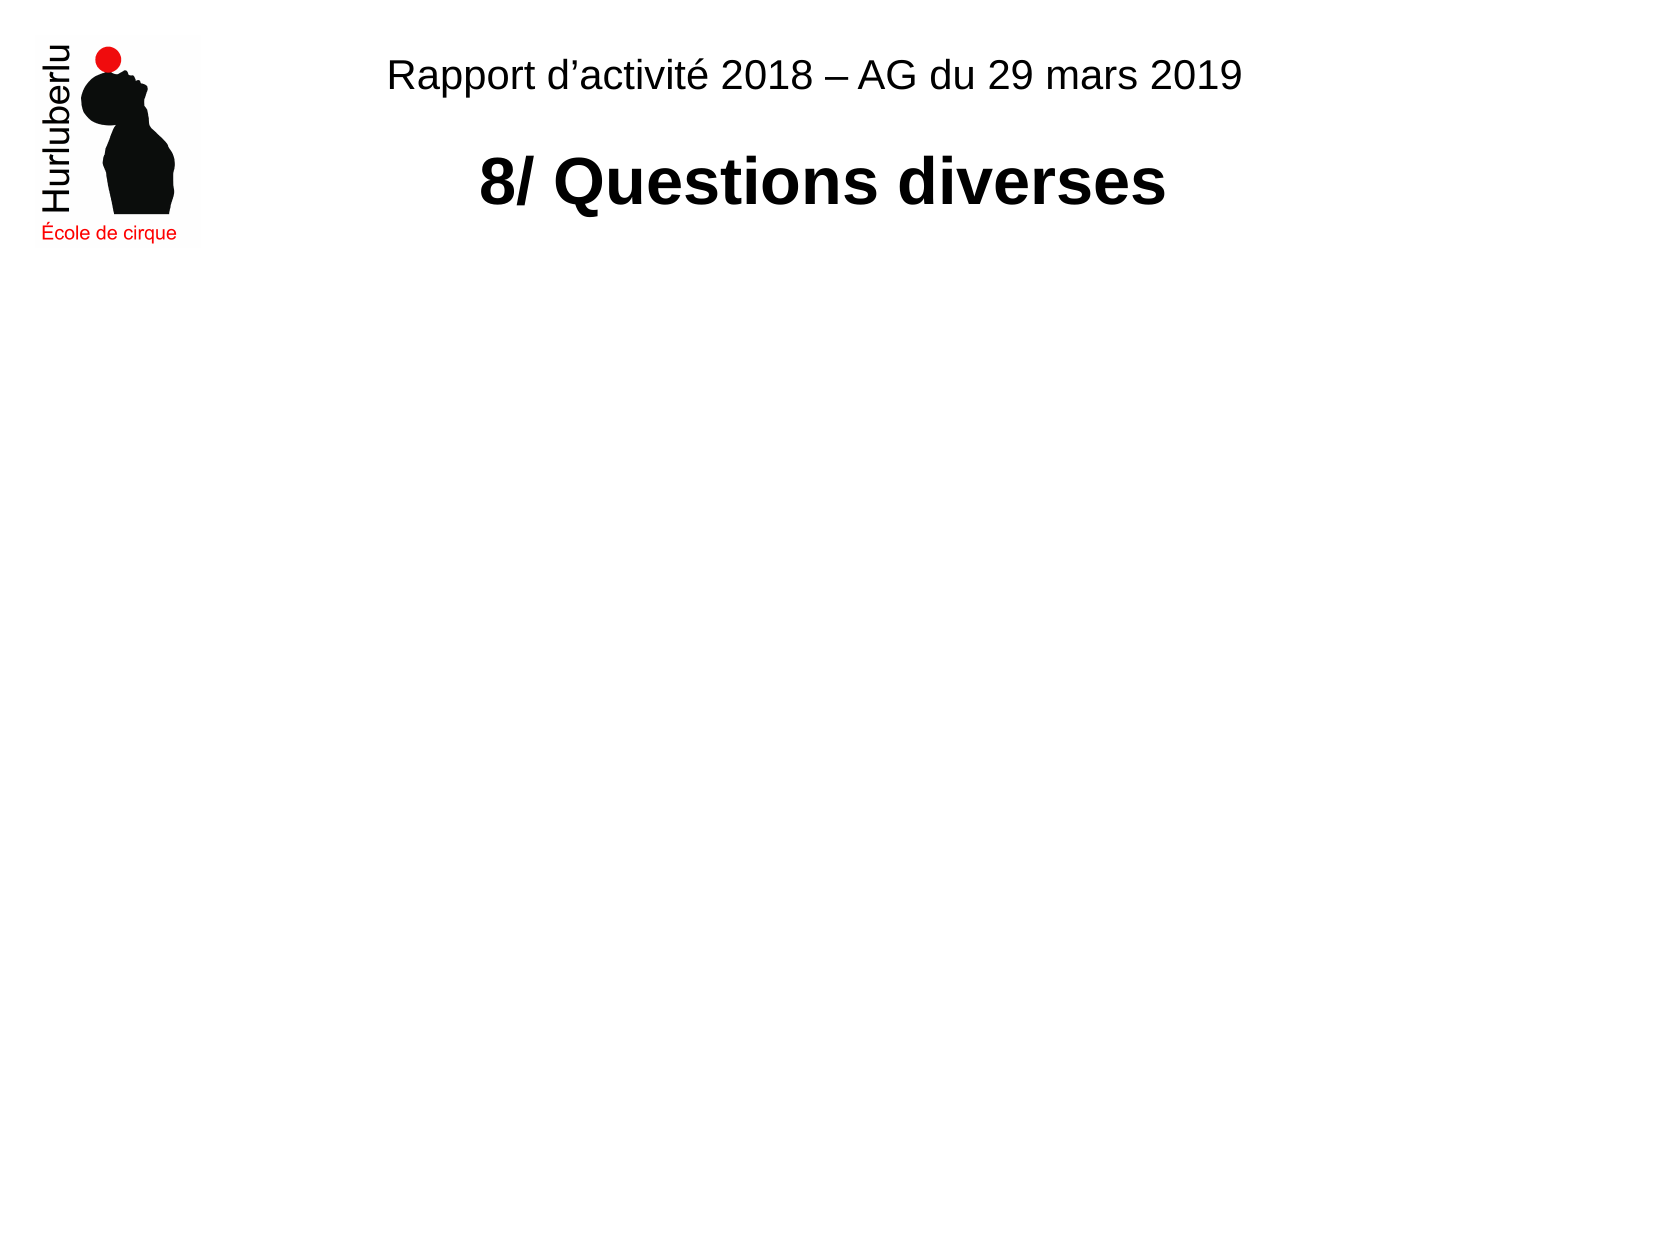

# Rapport d’activité 2018 – AG du 29 mars 2019 8/ Questions diverses